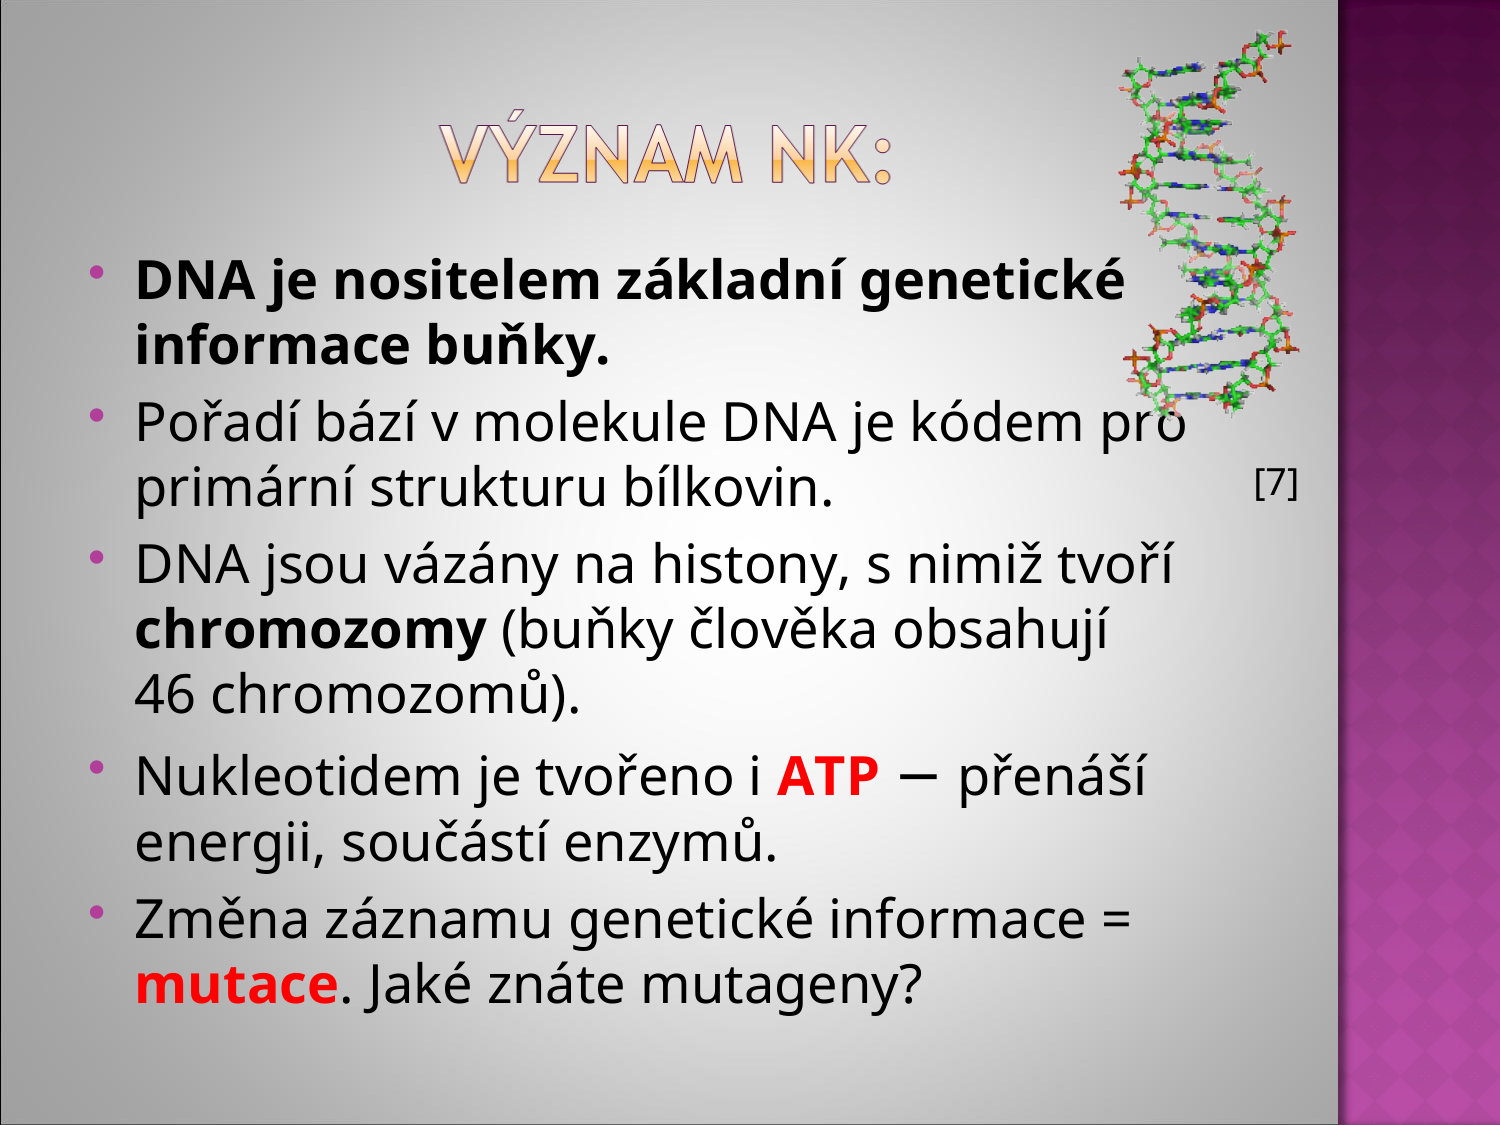

# DNA je nositelem základní genetické informace buňky.
Pořadí bází v molekule DNA je kódem pro primární strukturu bílkovin.
DNA jsou vázány na histony, s nimiž tvoří chromozomy (buňky člověka obsahují 46 chromozomů).
Nukleotidem je tvořeno i ATP − přenáší energii, součástí enzymů.
Změna záznamu genetické informace = mutace. Jaké znáte mutageny?
[7]